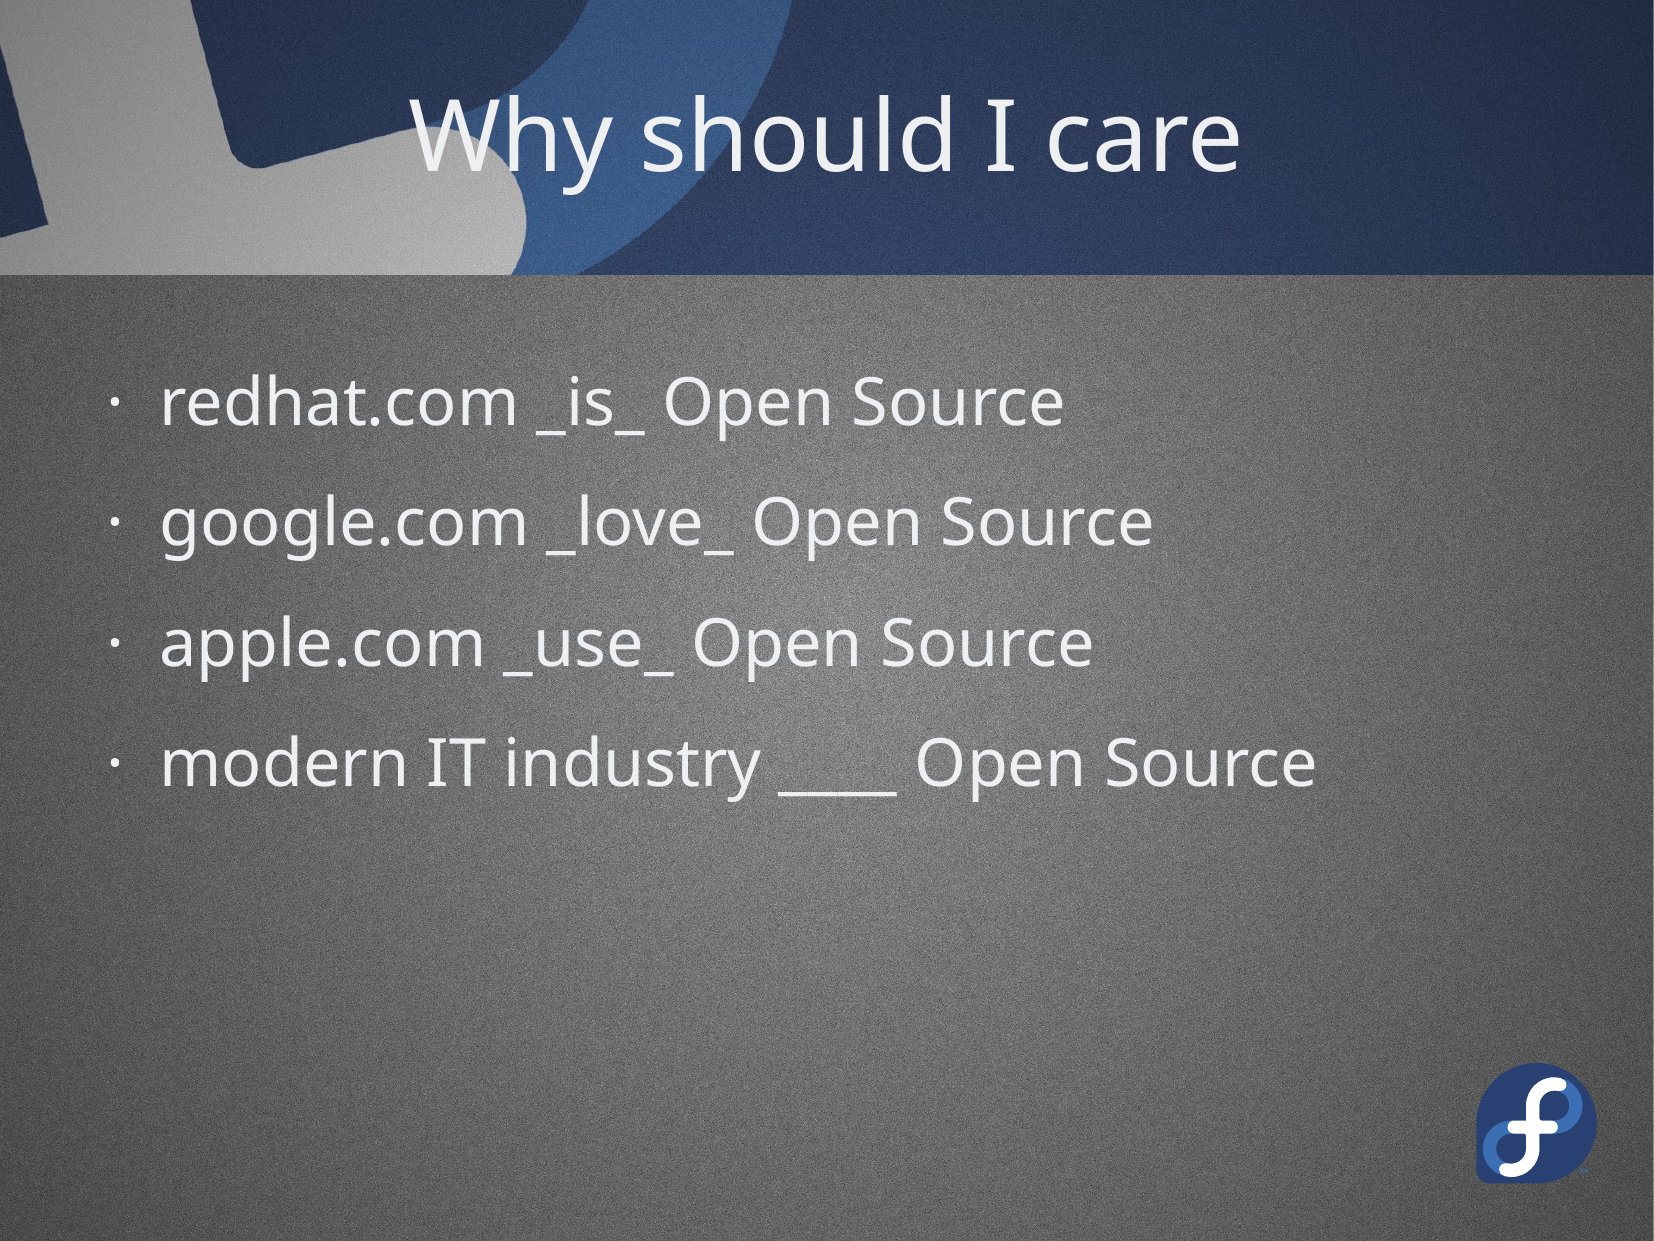

# Why should I care
redhat.com _is_ Open Source
google.com _love_ Open Source
apple.com _use_ Open Source
modern IT industry ____ Open Source